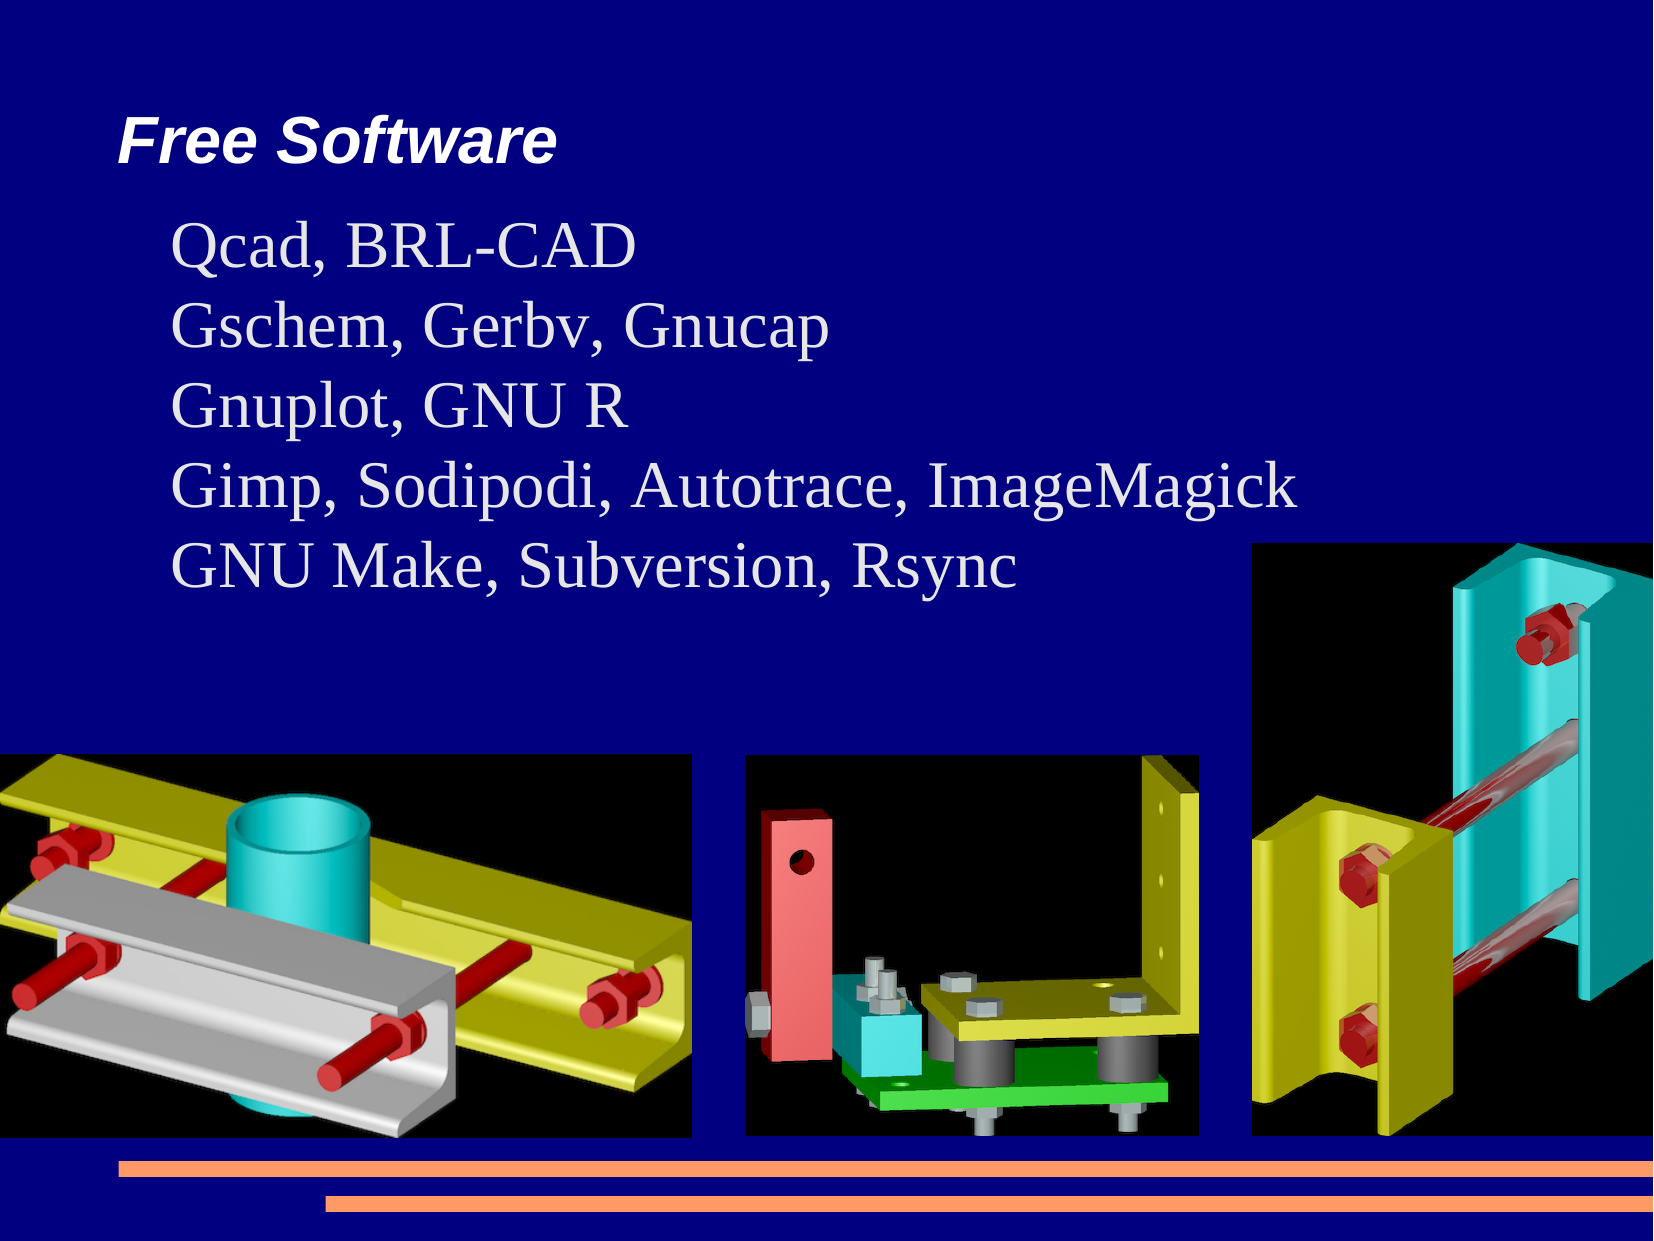

# Free Software
Qcad, BRL-CAD
Gschem, Gerbv, Gnucap
Gnuplot, GNU R
Gimp, Sodipodi, Autotrace, ImageMagick
GNU Make, Subversion, Rsync